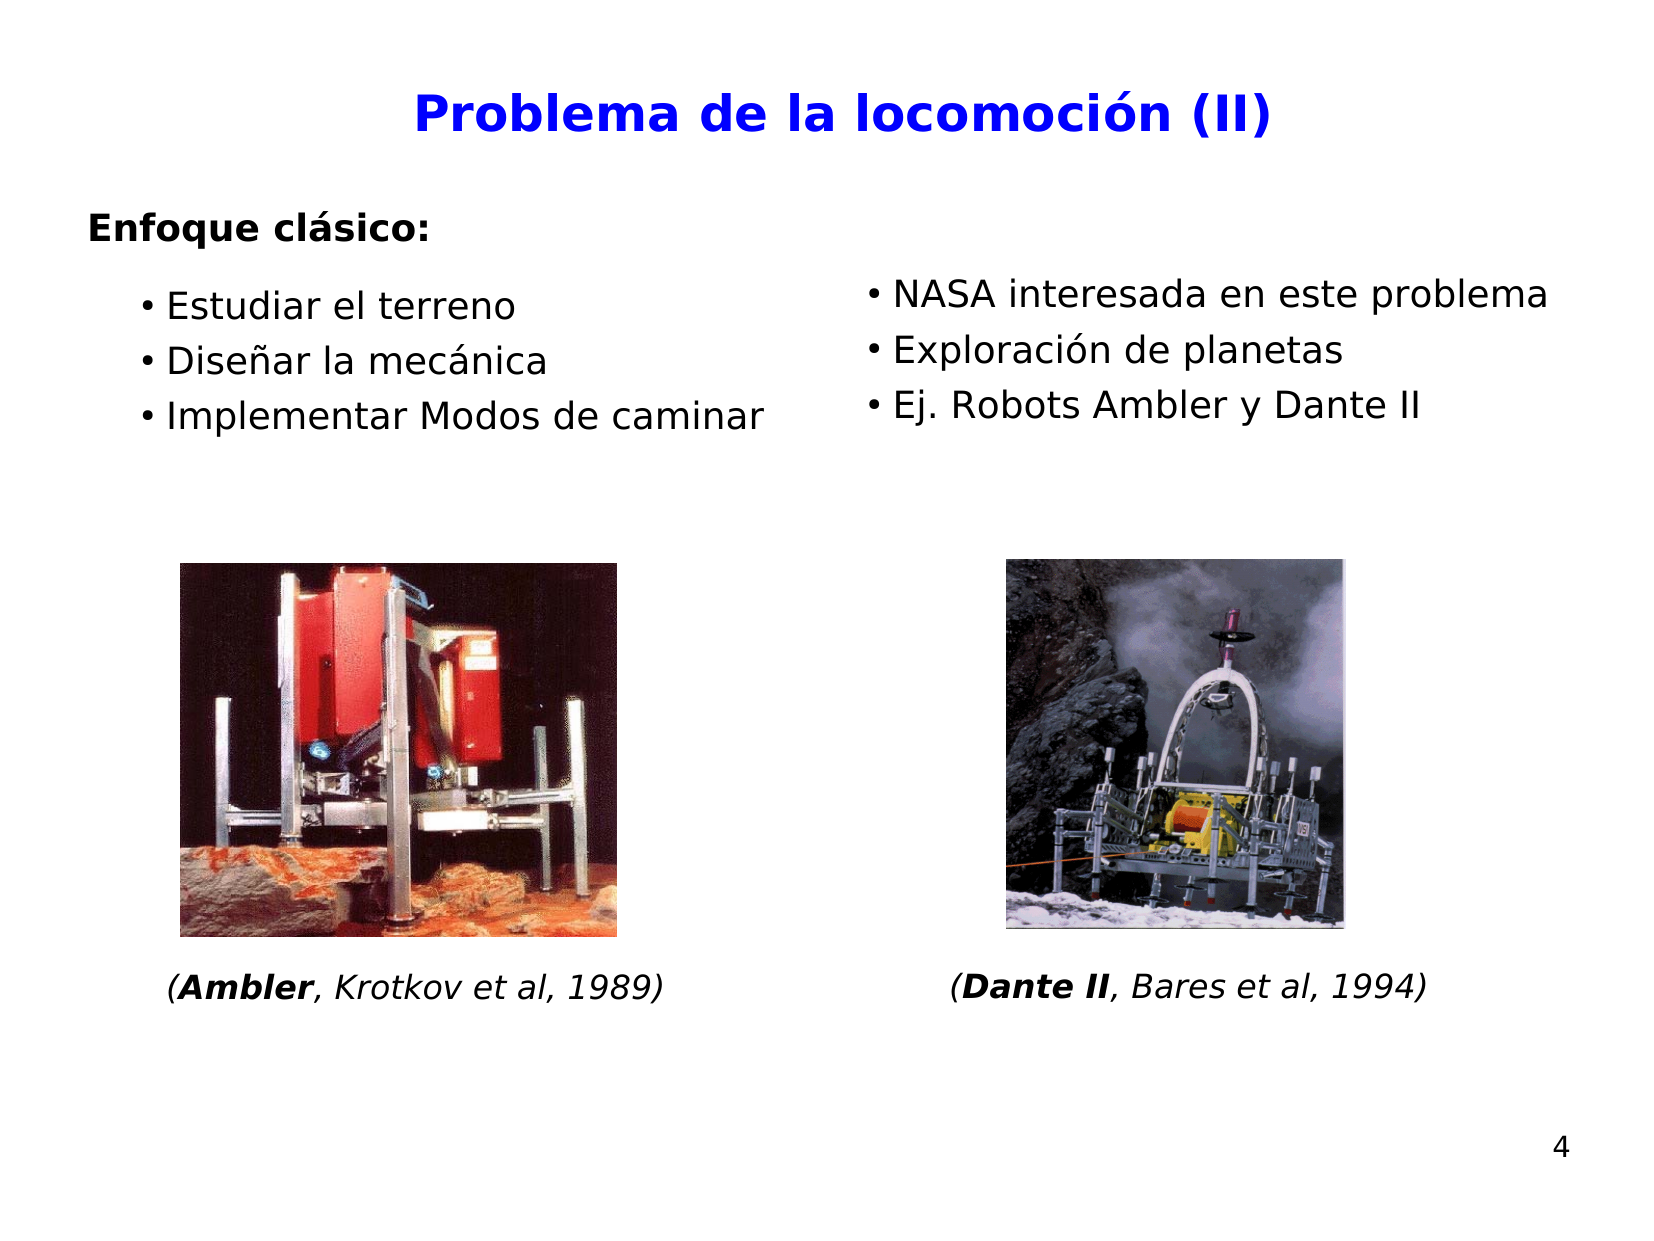

Problema de la locomoción (II)
Enfoque clásico:
 NASA interesada en este problema
 Exploración de planetas
 Ej. Robots Ambler y Dante II
 Estudiar el terreno
 Diseñar la mecánica
 Implementar Modos de caminar
(Dante II, Bares et al, 1994)
(Ambler, Krotkov et al, 1989)
4